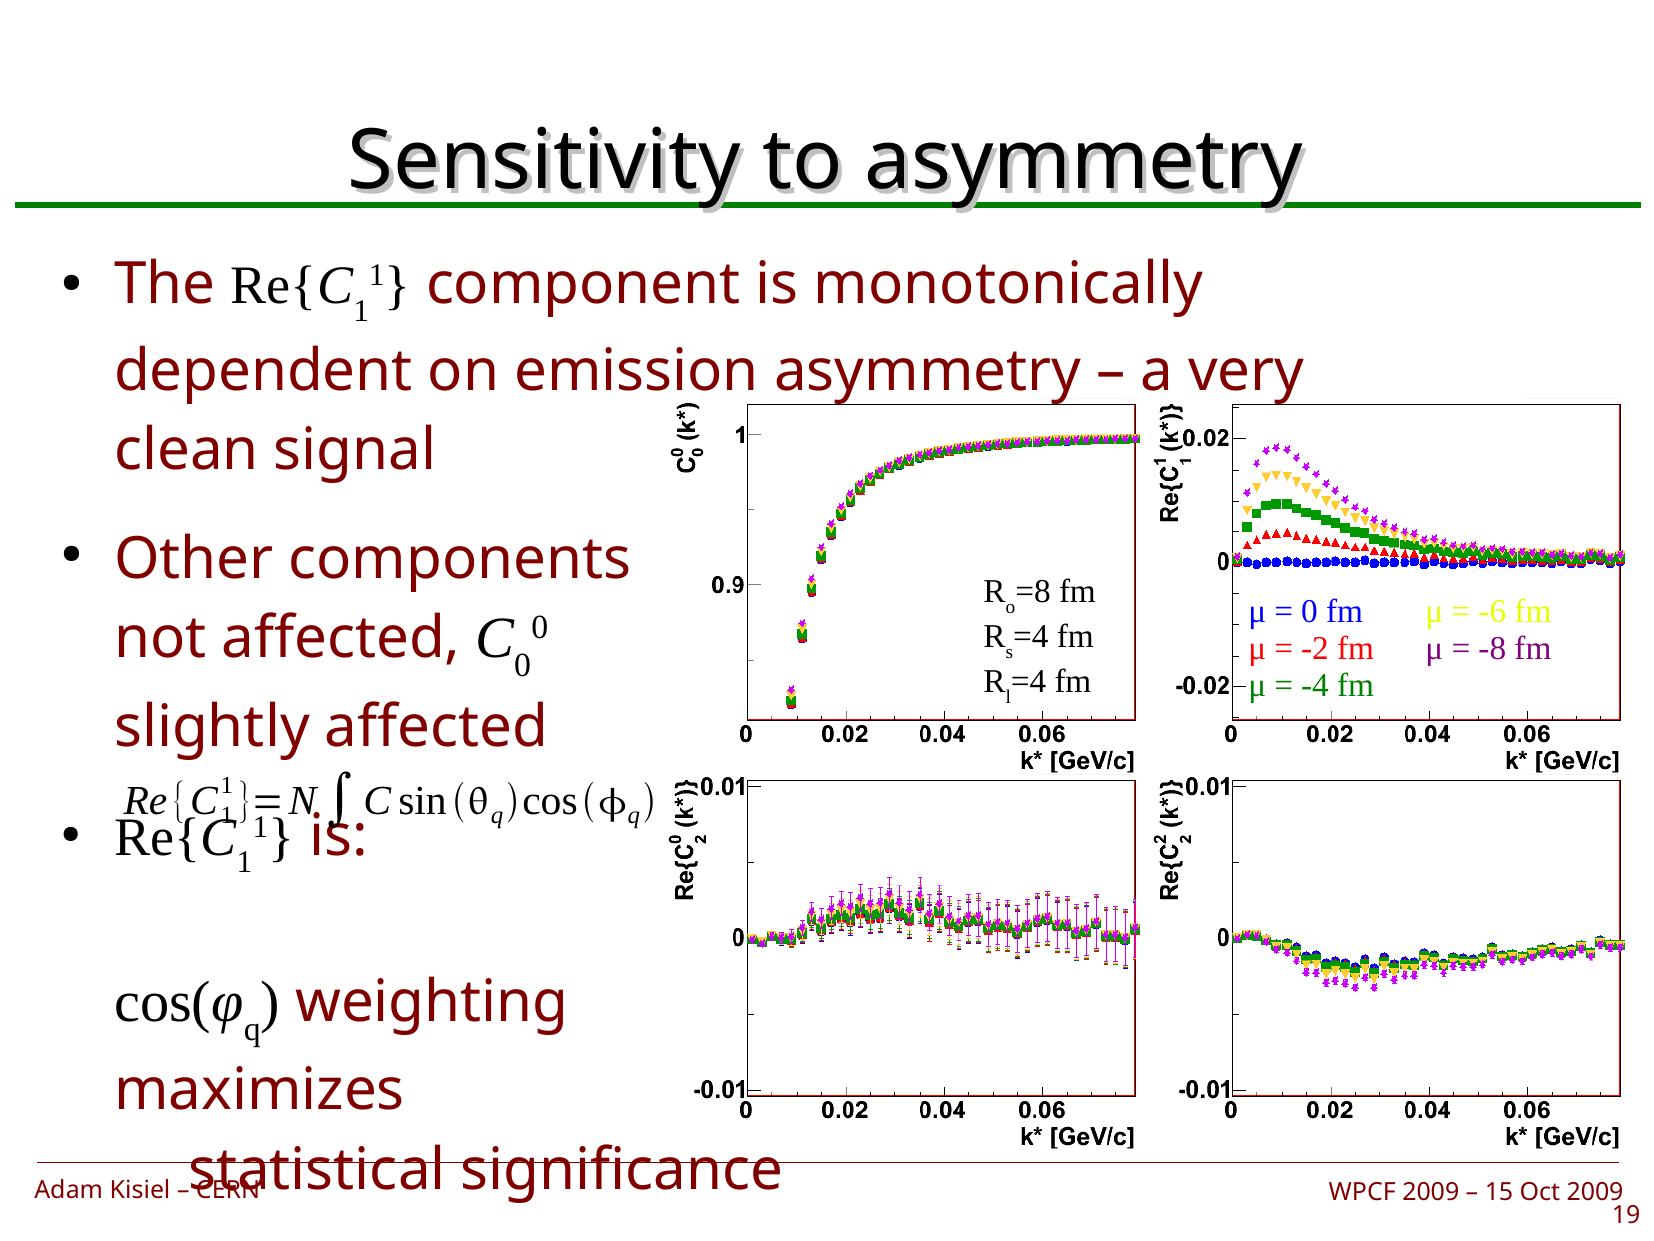

# Sensitivity to asymmetry
The Re{C11} component is monotonically dependent on emission asymmetry – a very clean signal
Other components											 not affected, C00 												slightly affected
Re{C11} is: 																															 cos(φq) weighting												maximizes 															statistical significance
Ro=8 fm
Rs=4 fm
Rl=4 fm
μ = 0 fm
μ = -2 fm
μ = -4 fm
μ = -6 fm
μ = -8 fm